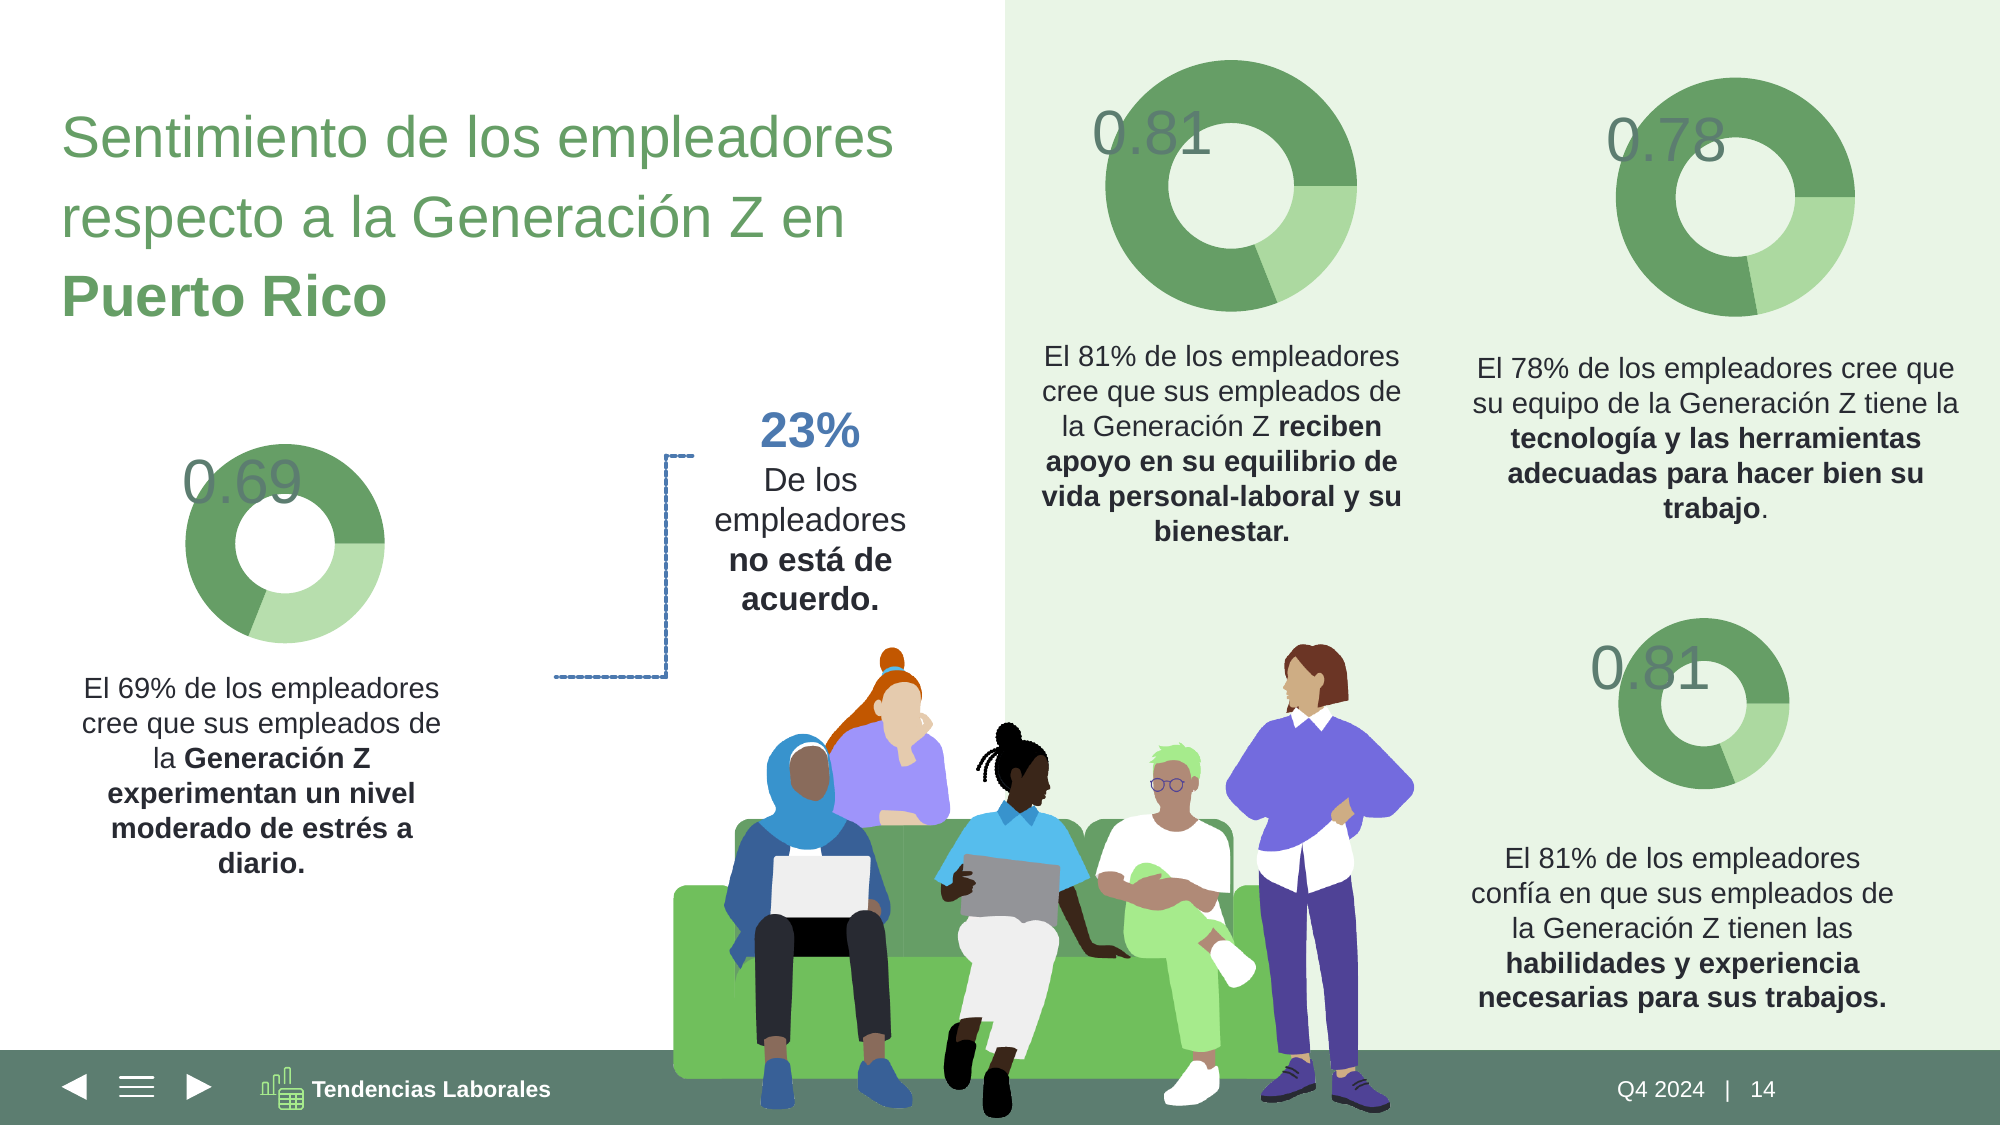

### Chart
| Category | Column1 |
|---|---|
| 1st Qtr | 0.81 |
| 2nd Qtr | 0.19 |El 81% de los empleadores cree que sus empleados de la Generación Z reciben apoyo en su equilibrio de vida personal-laboral y su bienestar.
### Chart
| Category | Column1 |
|---|---|
| 1st Qtr | 0.78 |
| 2nd Qtr | 0.22 |El 78% de los empleadores cree que su equipo de la Generación Z tiene la tecnología y las herramientas adecuadas para hacer bien su trabajo.
Sentimiento de los empleadores respecto a la Generación Z en Puerto Rico
23%
De los empleadores no está de acuerdo.
### Chart
| Category | Column1 |
|---|---|
| 1st Qtr | 0.69 |
| 2nd Qtr | 0.31 |El 69% de los empleadores cree que sus empleados de la Generación Z experimentan un nivel moderado de estrés a diario.
### Chart
| Category | Column1 |
|---|---|
| 1st Qtr | 0.81 |
| 2nd Qtr | 0.19 |El 81% de los empleadores confía en que sus empleados de la Generación Z tienen las habilidades y experiencia necesarias para sus trabajos.